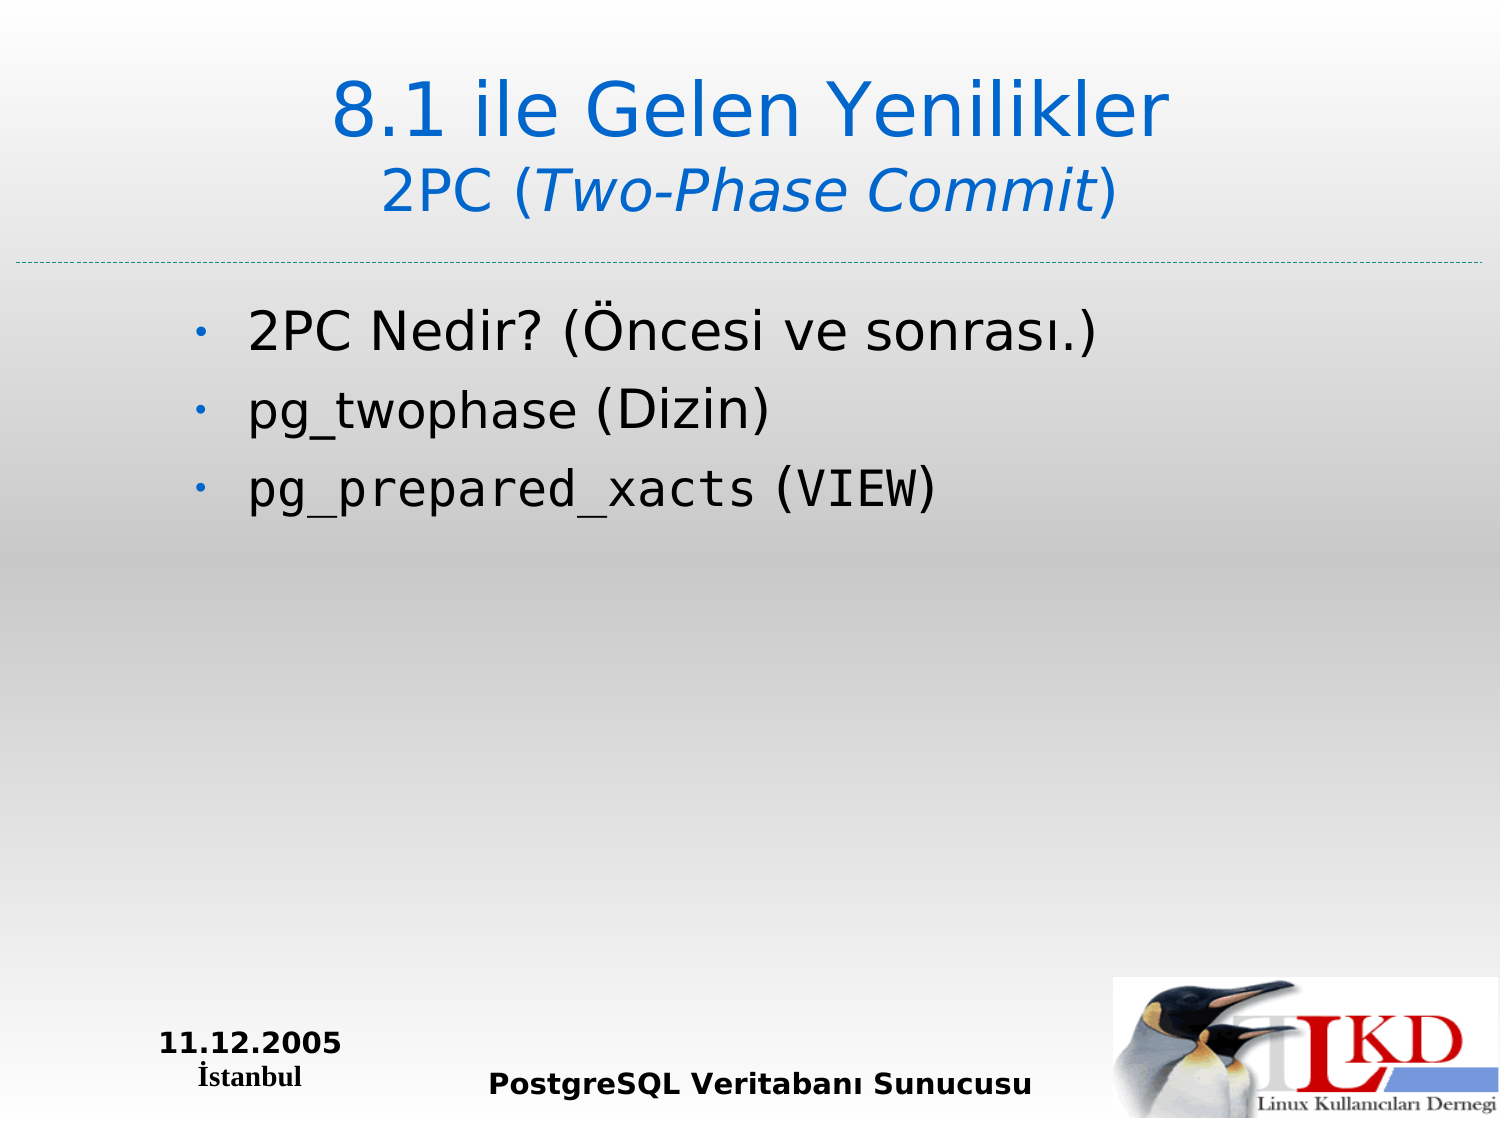

# 8.1 ile Gelen Yenilikler 2PC (Two-Phase Commit)
2PC Nedir? (Öncesi ve sonrası.)
pg_twophase (Dizin)
pg_prepared_xacts (VIEW)